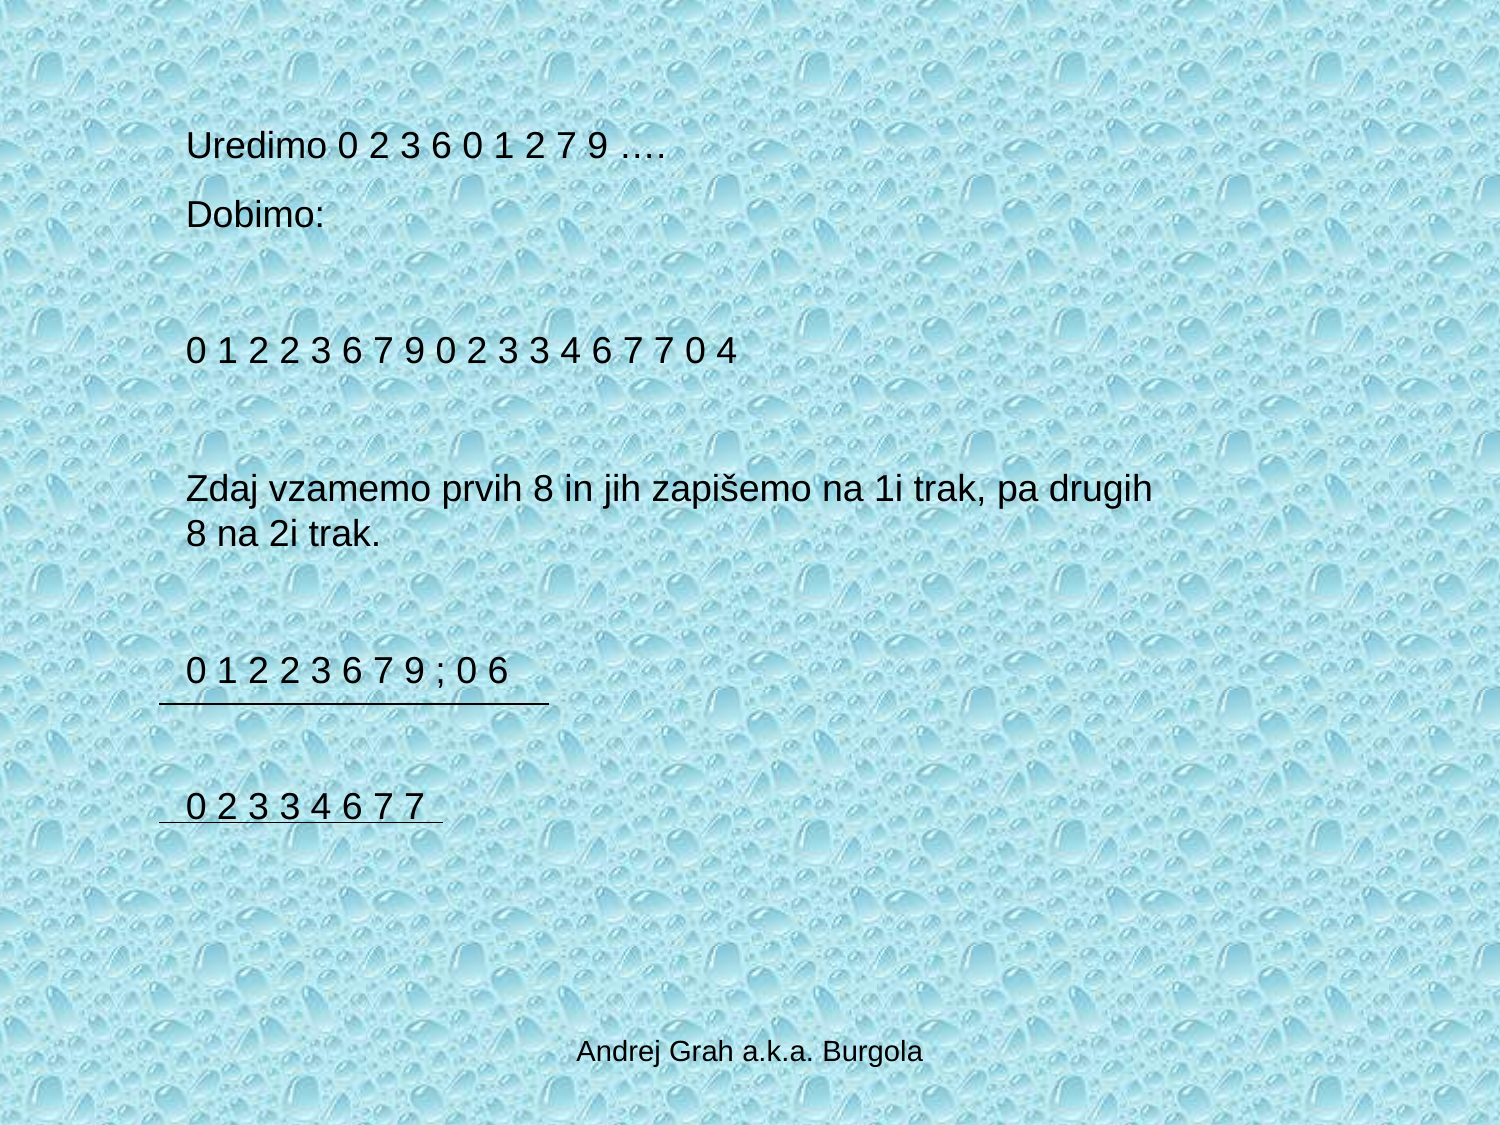

Uredimo 0 2 3 6 0 1 2 7 9 ….
Dobimo:
0 1 2 2 3 6 7 9 0 2 3 3 4 6 7 7 0 4
Zdaj vzamemo prvih 8 in jih zapišemo na 1i trak, pa drugih 8 na 2i trak.
0 1 2 2 3 6 7 9 ; 0 6
0 2 3 3 4 6 7 7
Andrej Grah a.k.a. Burgola